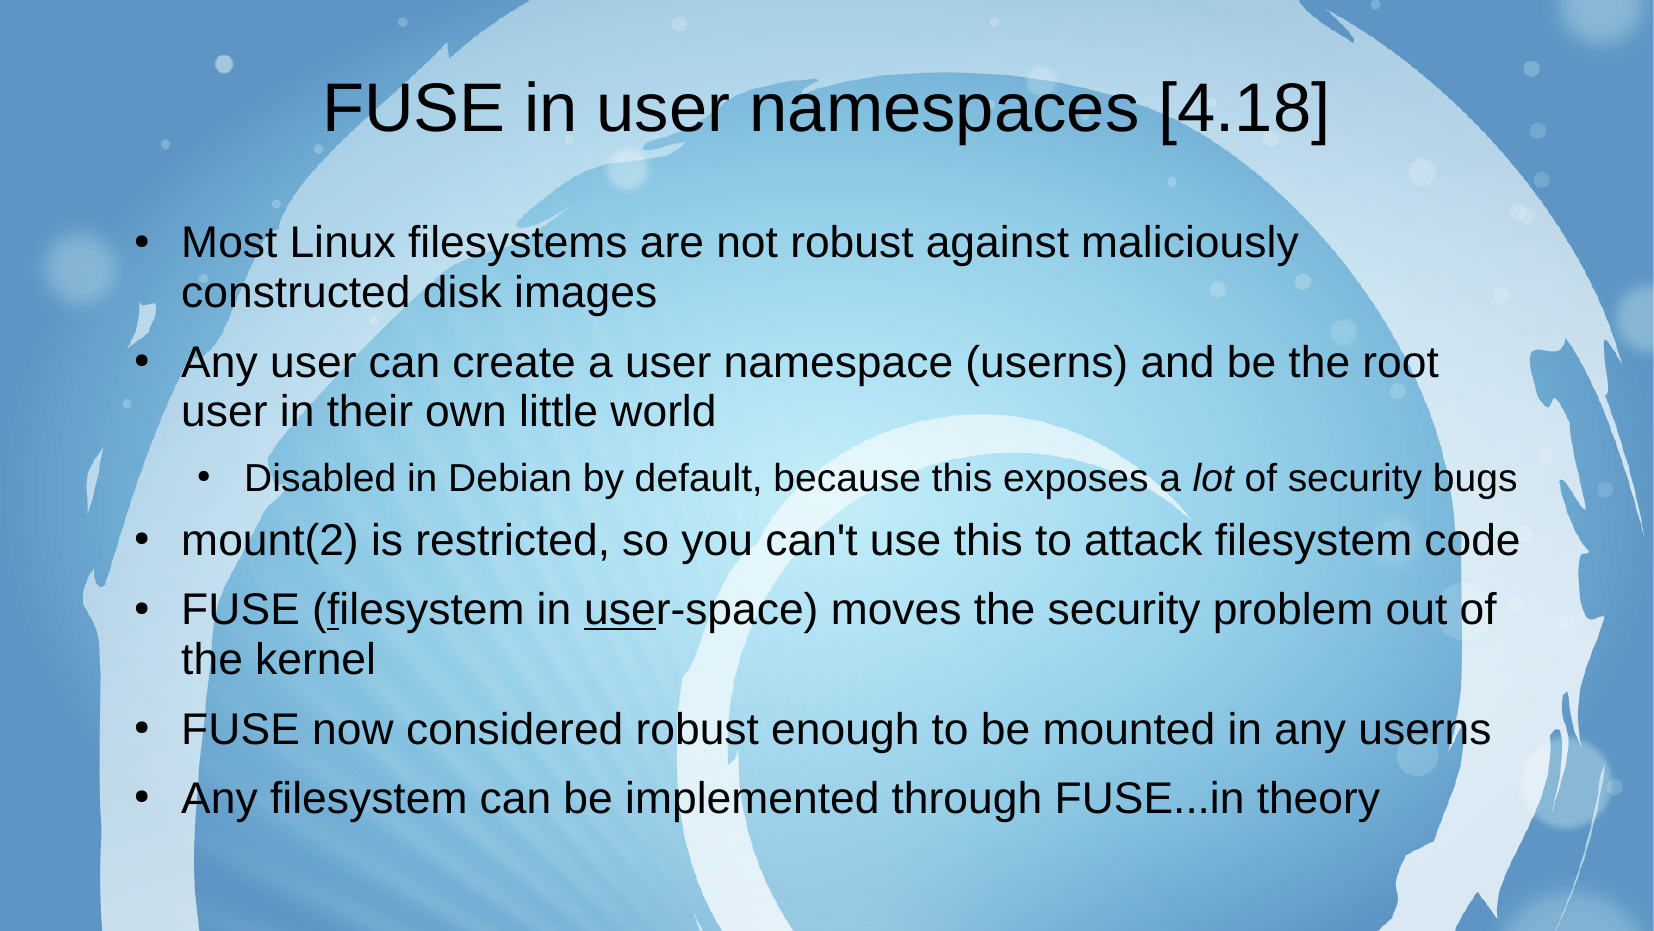

# FUSE in user namespaces [4.18]
Most Linux filesystems are not robust against maliciously constructed disk images
Any user can create a user namespace (userns) and be the root user in their own little world
Disabled in Debian by default, because this exposes a lot of security bugs
mount(2) is restricted, so you can't use this to attack filesystem code
FUSE (filesystem in user-space) moves the security problem out of the kernel
FUSE now considered robust enough to be mounted in any userns
Any filesystem can be implemented through FUSE...in theory